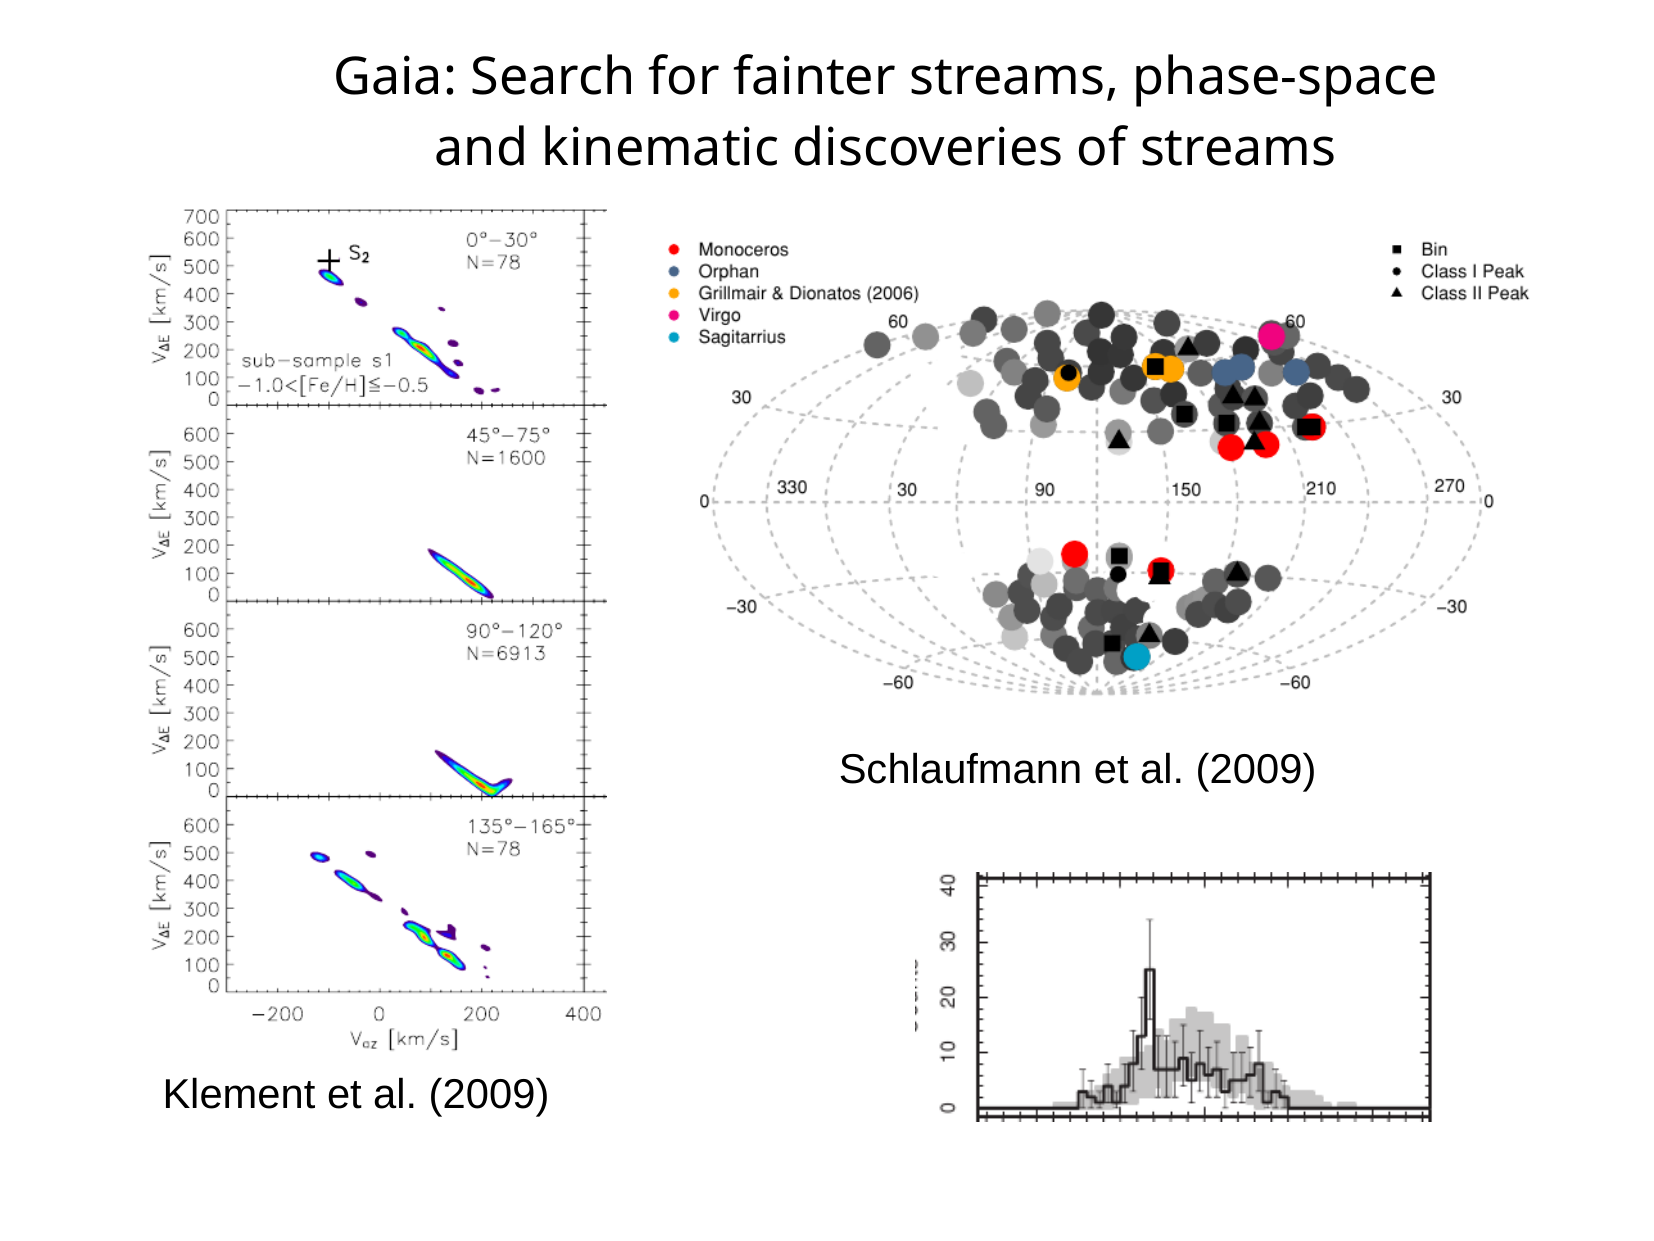

Gaia: Search for fainter streams, phase-space and kinematic discoveries of streams
Schlaufmann et al. (2009)
Klement et al. (2009)